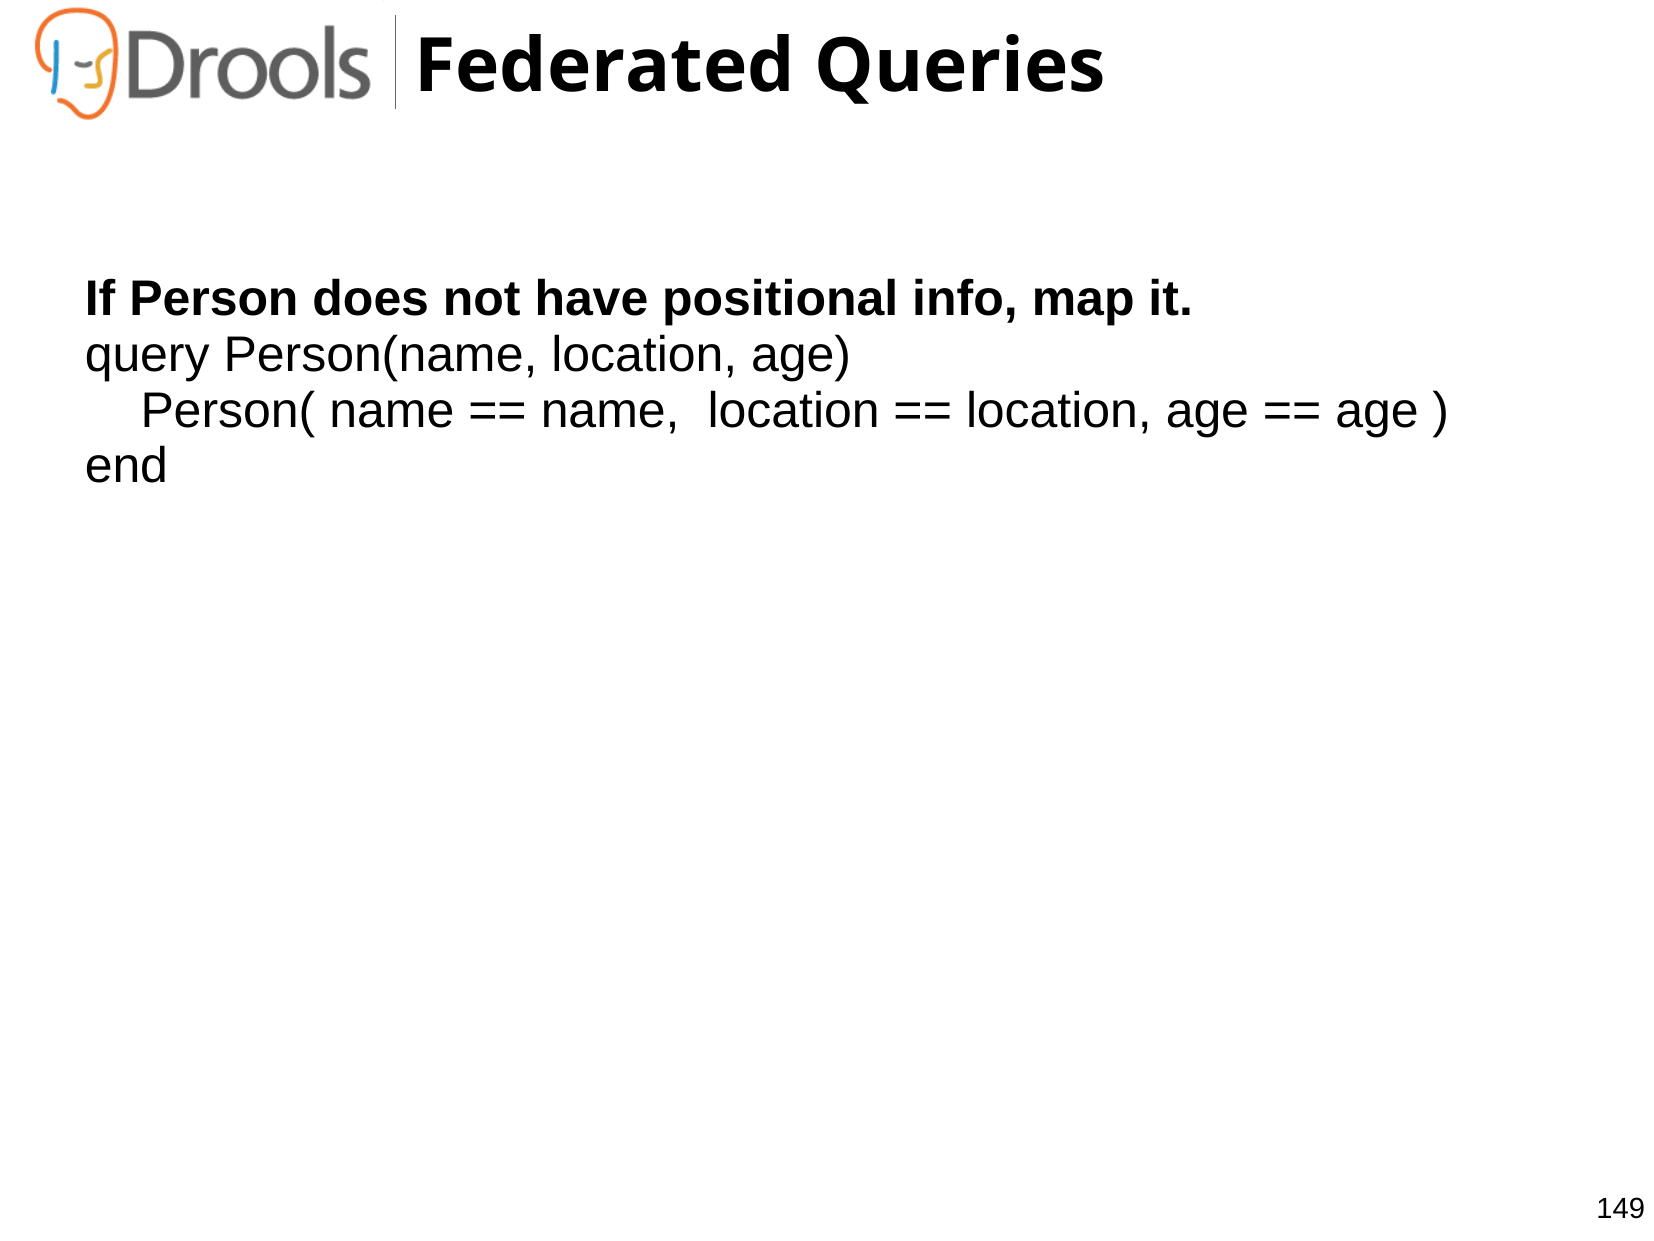

# Federated Queries
If Person does not have positional info, map it.
query Person(name, location, age)
 Person( name == name, location == location, age == age )
end